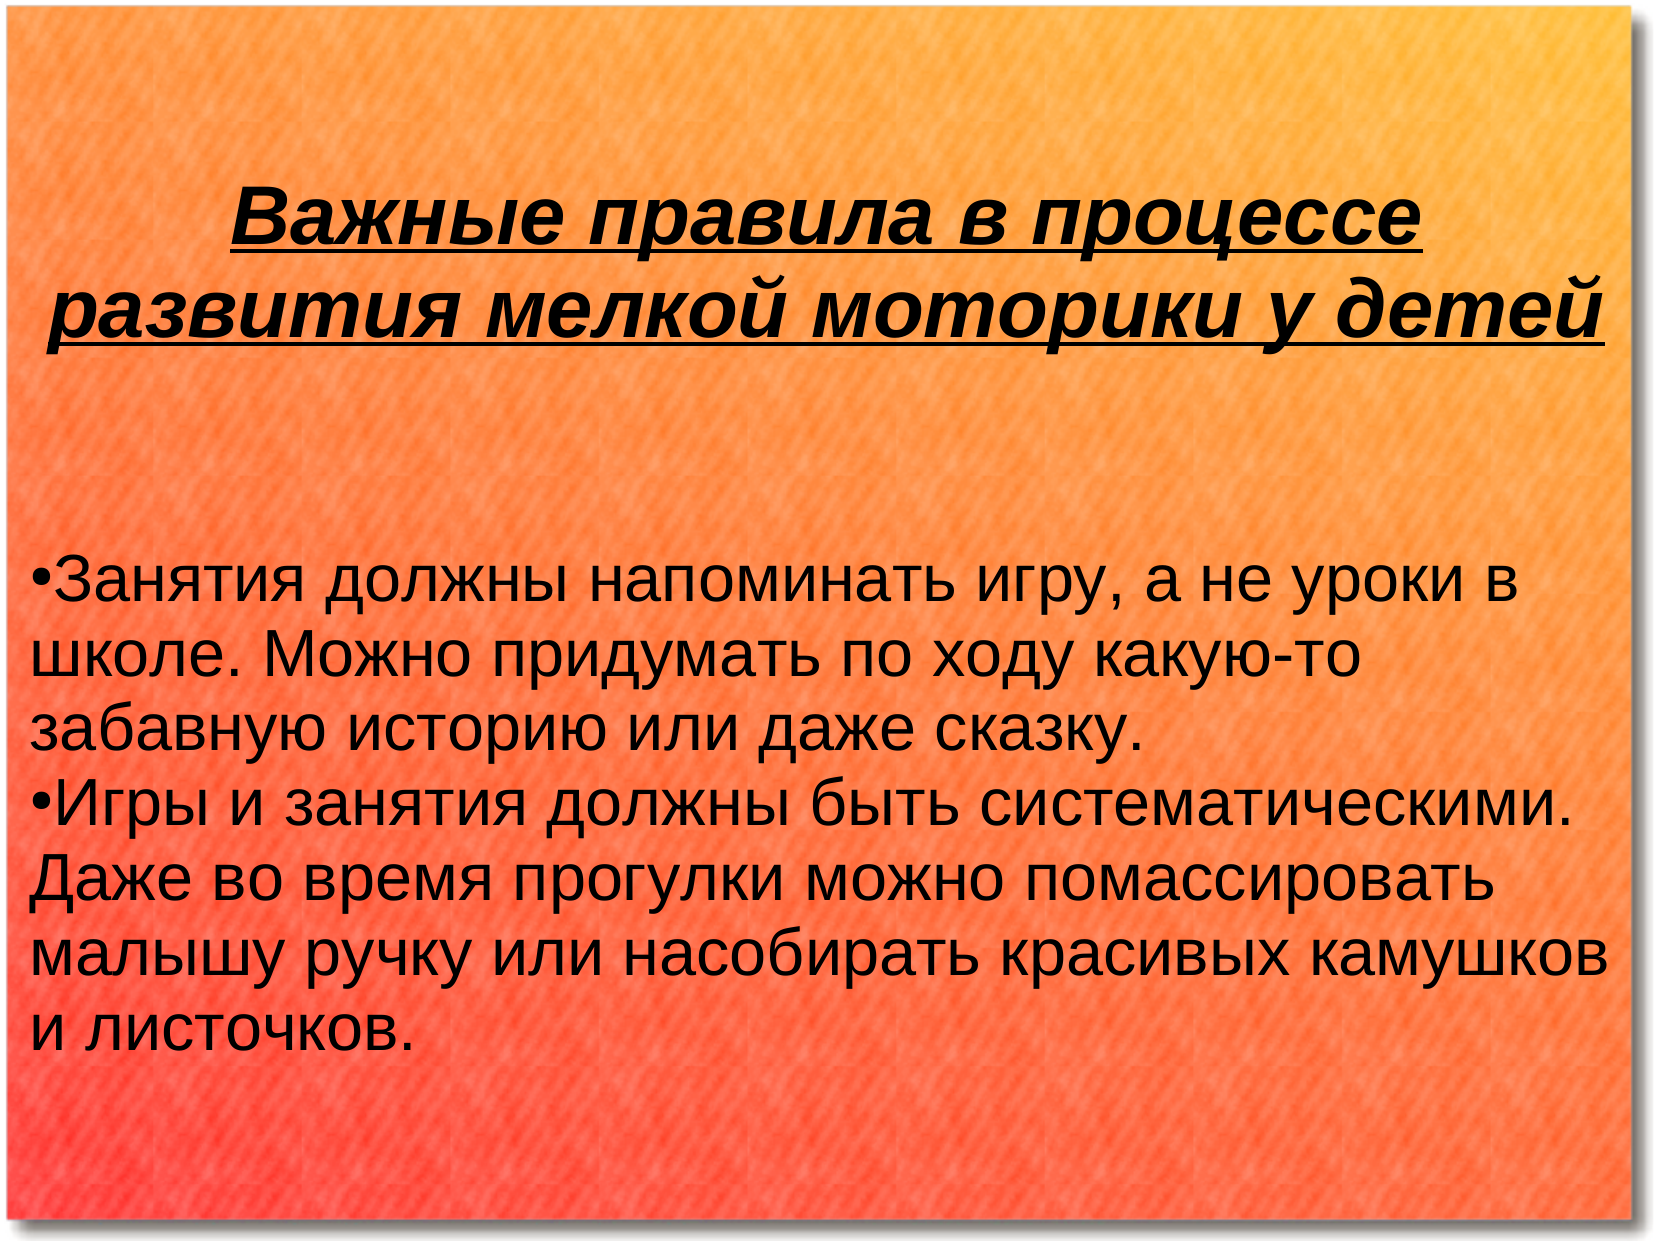

# Важные правила в процессе развития мелкой моторики у детей
Занятия должны напоминать игру, а не уроки в школе. Можно придумать по ходу какую-то забавную историю или даже сказку.
Игры и занятия должны быть систематическими. Даже во время прогулки можно помассировать малышу ручку или насобирать красивых камушков и листочков.